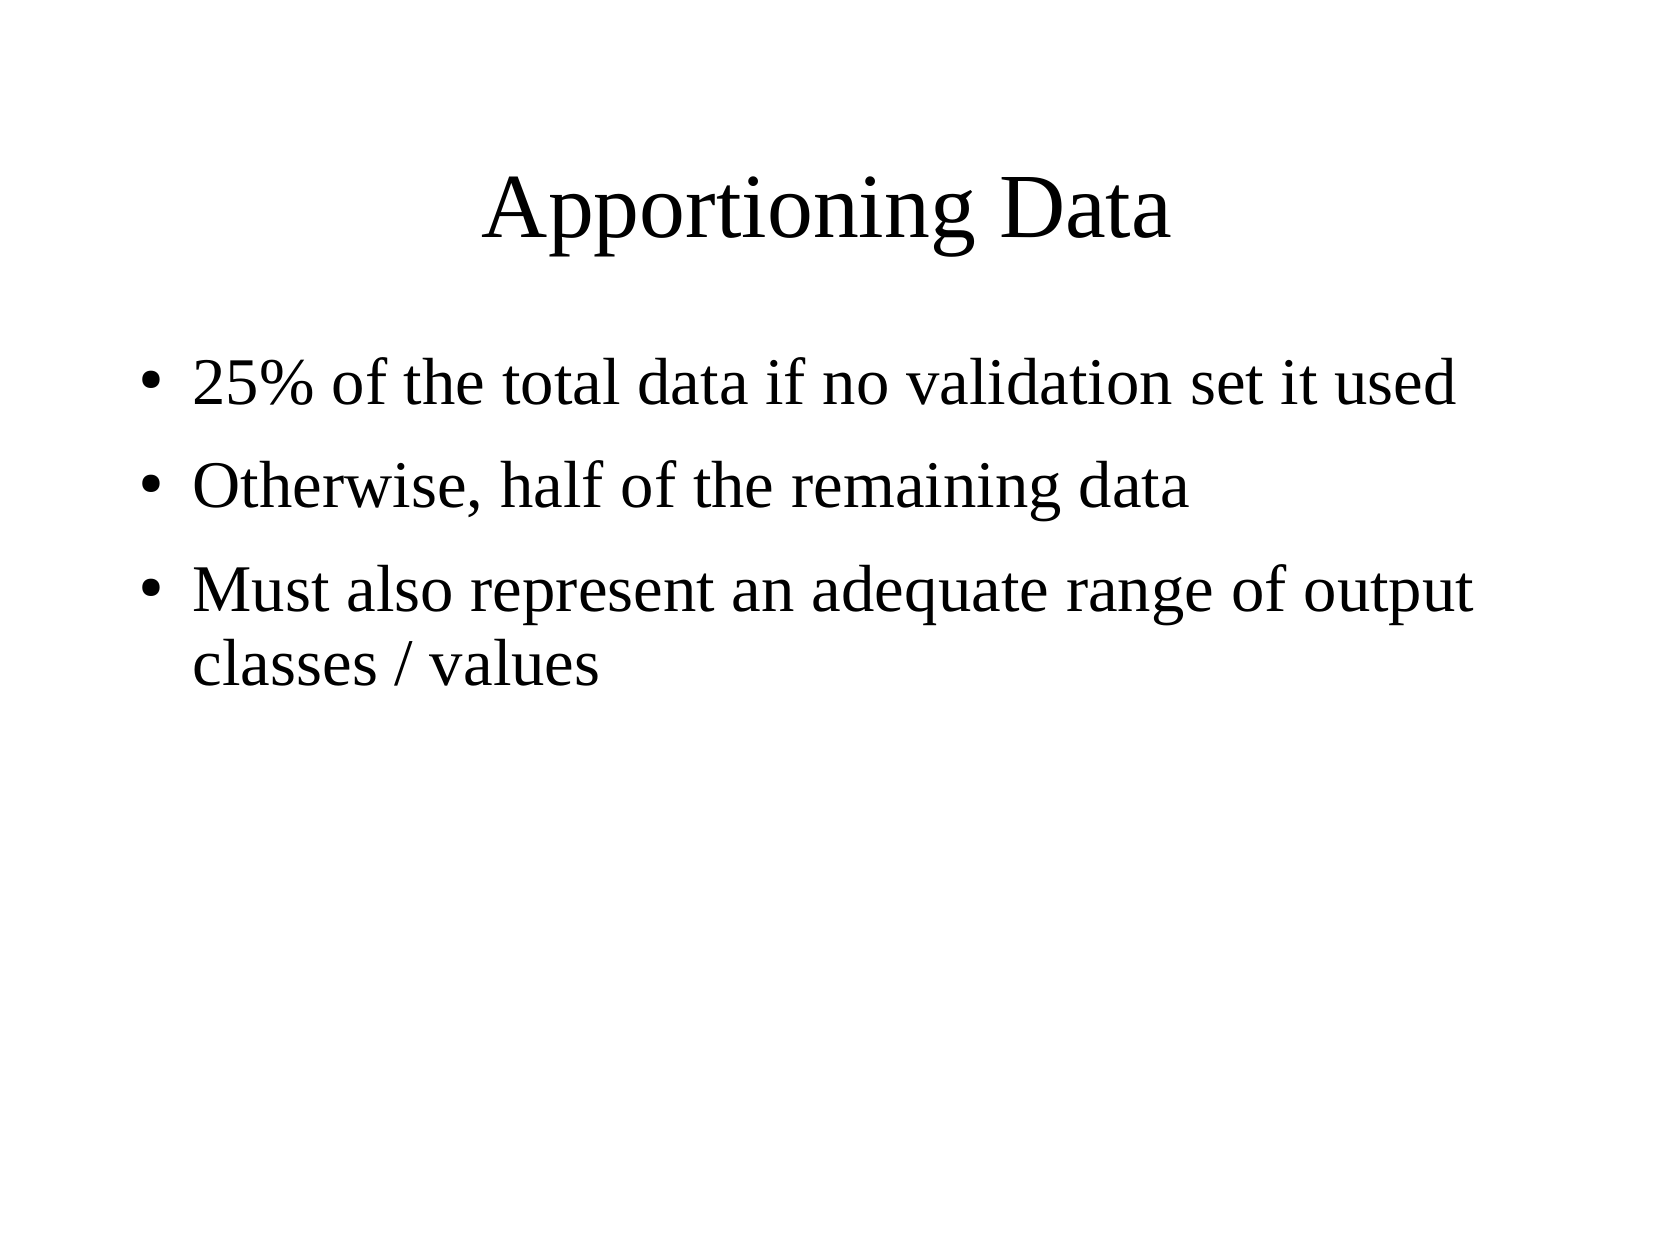

# Apportioning Data
25% of the total data if no validation set it used
Otherwise, half of the remaining data
Must also represent an adequate range of output classes / values